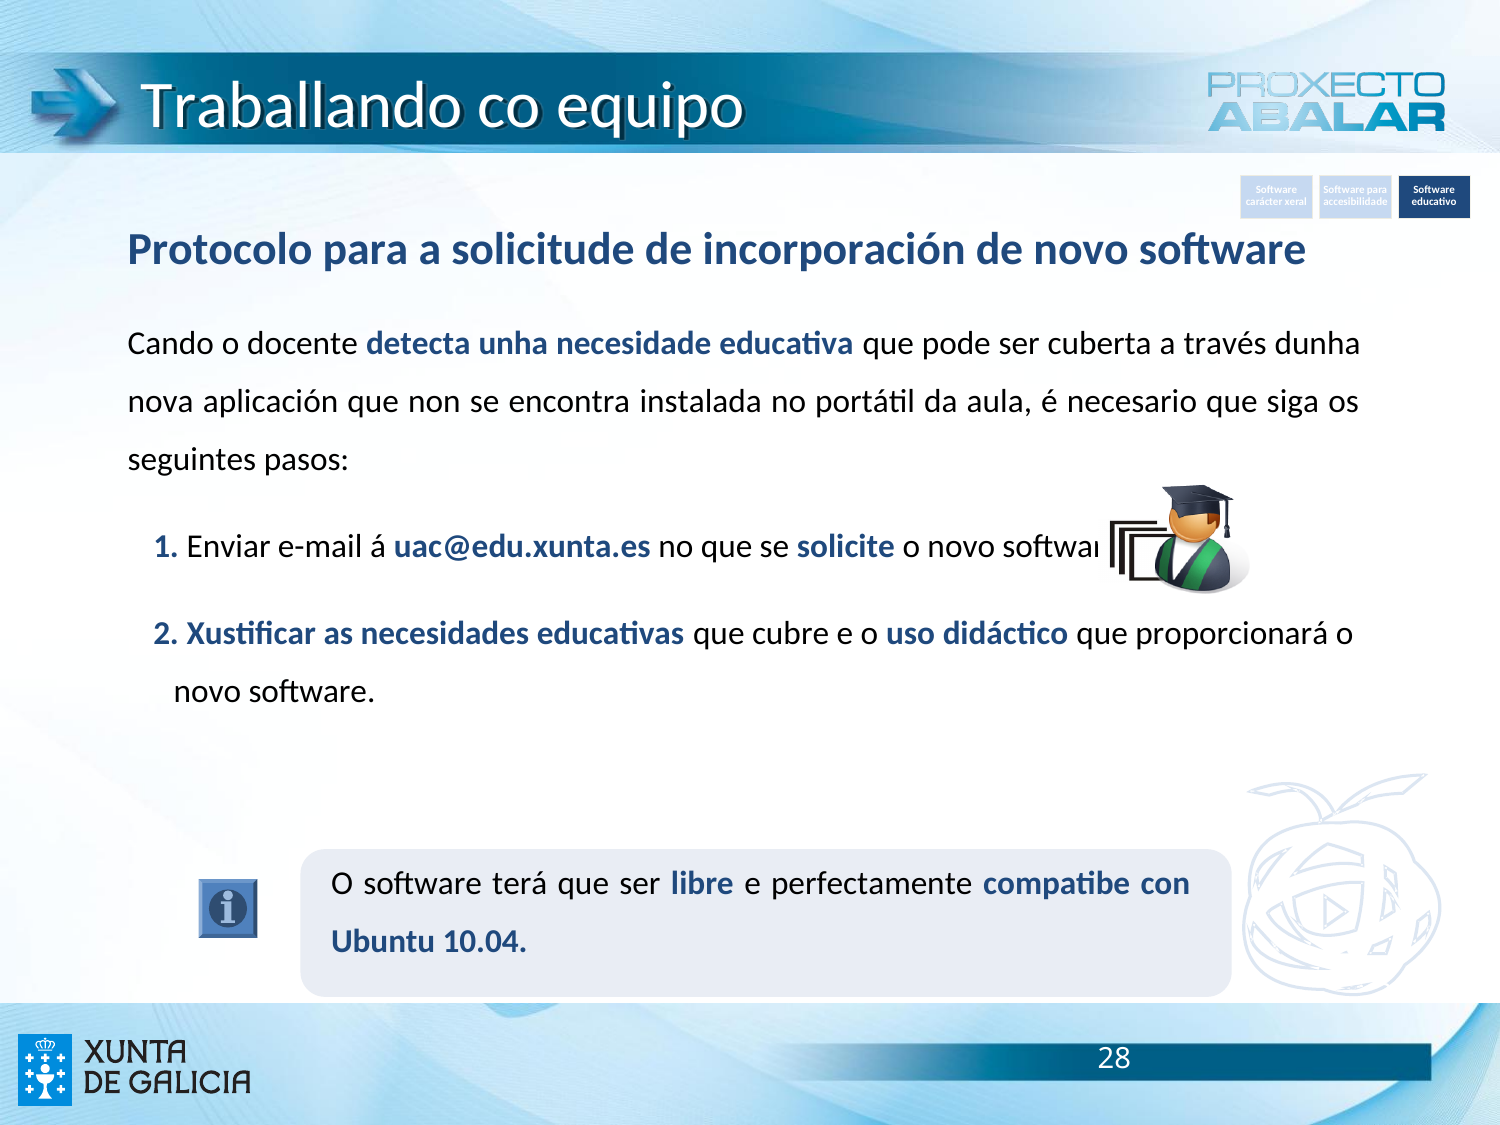

Traballando co equipo
Protocolo para a solicitude de incorporación de novo software
Cando o docente detecta unha necesidade educativa que pode ser cuberta a través dunha nova aplicación que non se encontra instalada no portátil da aula, é necesario que siga os seguintes pasos:
1. Enviar e-mail á uac@edu.xunta.es no que se solicite o novo software.
2. Xustificar as necesidades educativas que cubre e o uso didáctico que proporcionará o novo software.
O software terá que ser libre e perfectamente compatibe con Ubuntu 10.04.